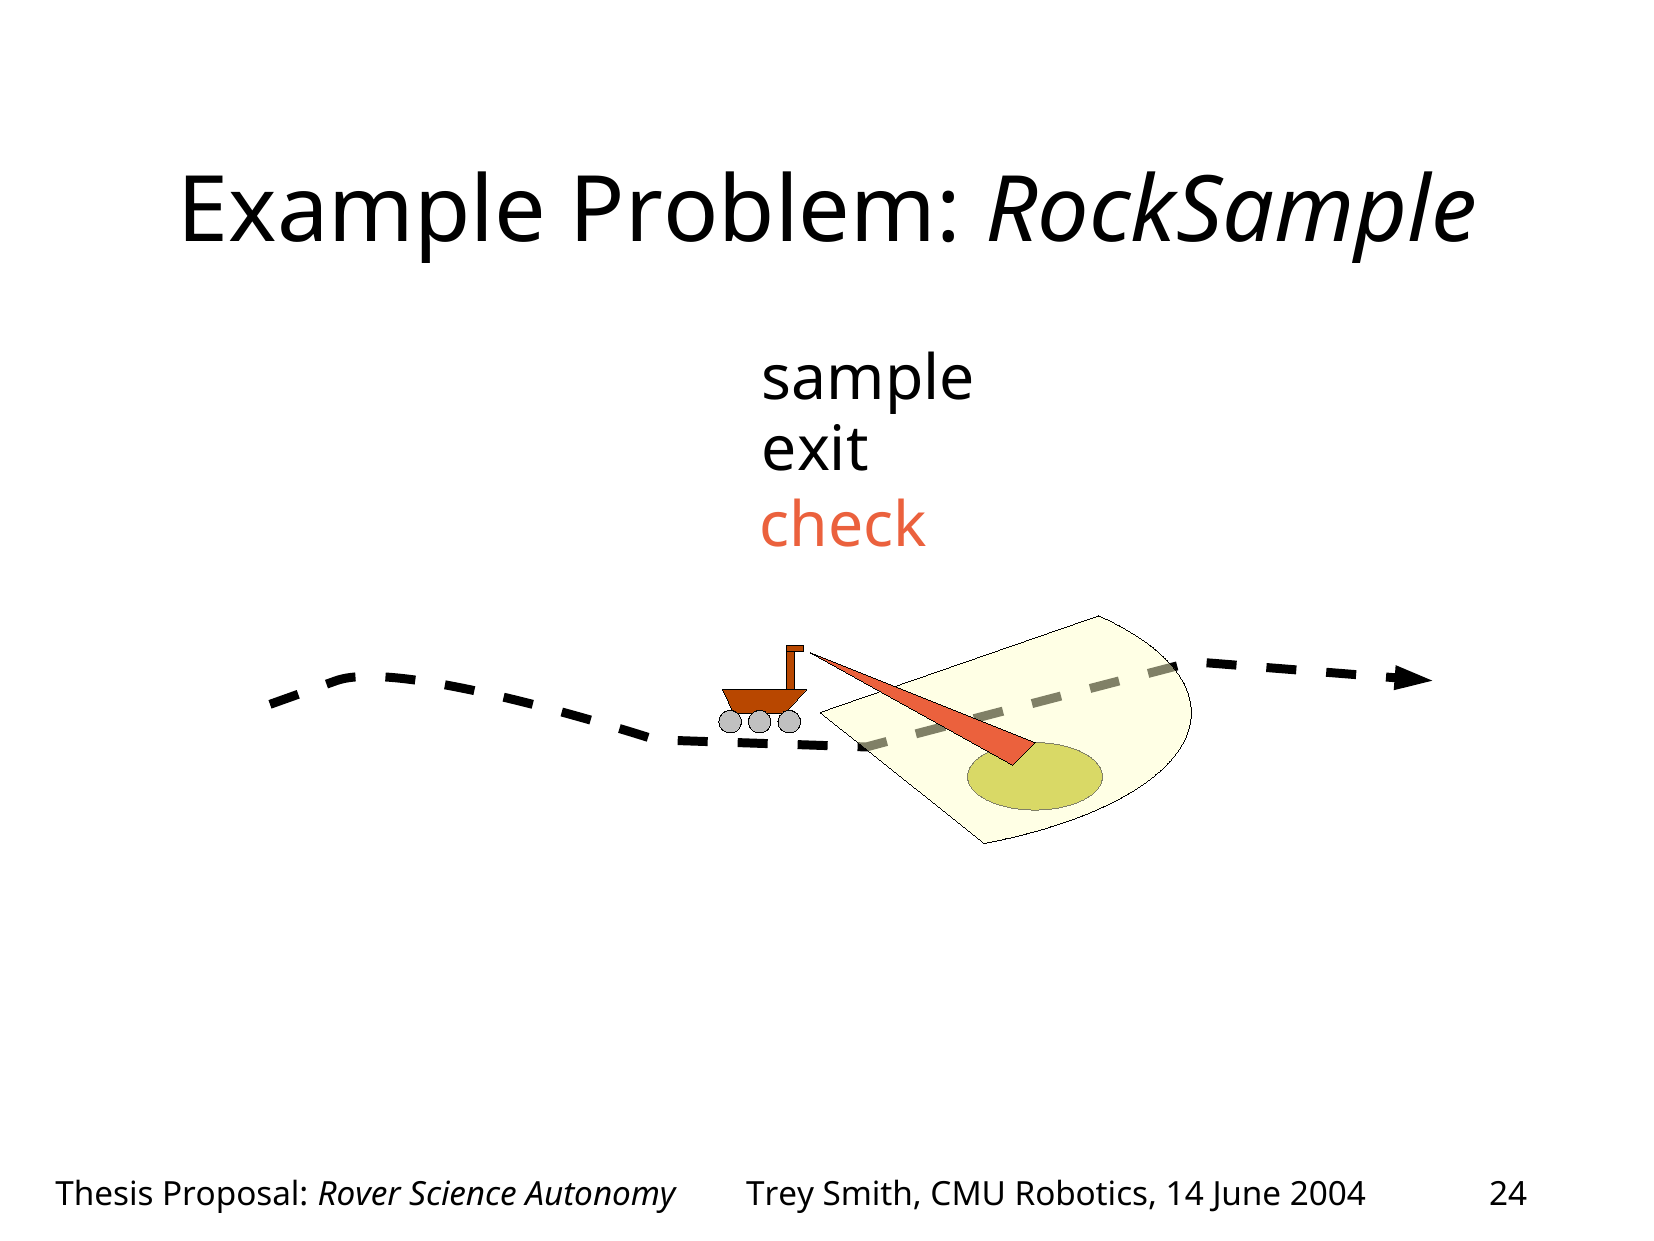

# Example Problem: RockSample
sample
exit
check